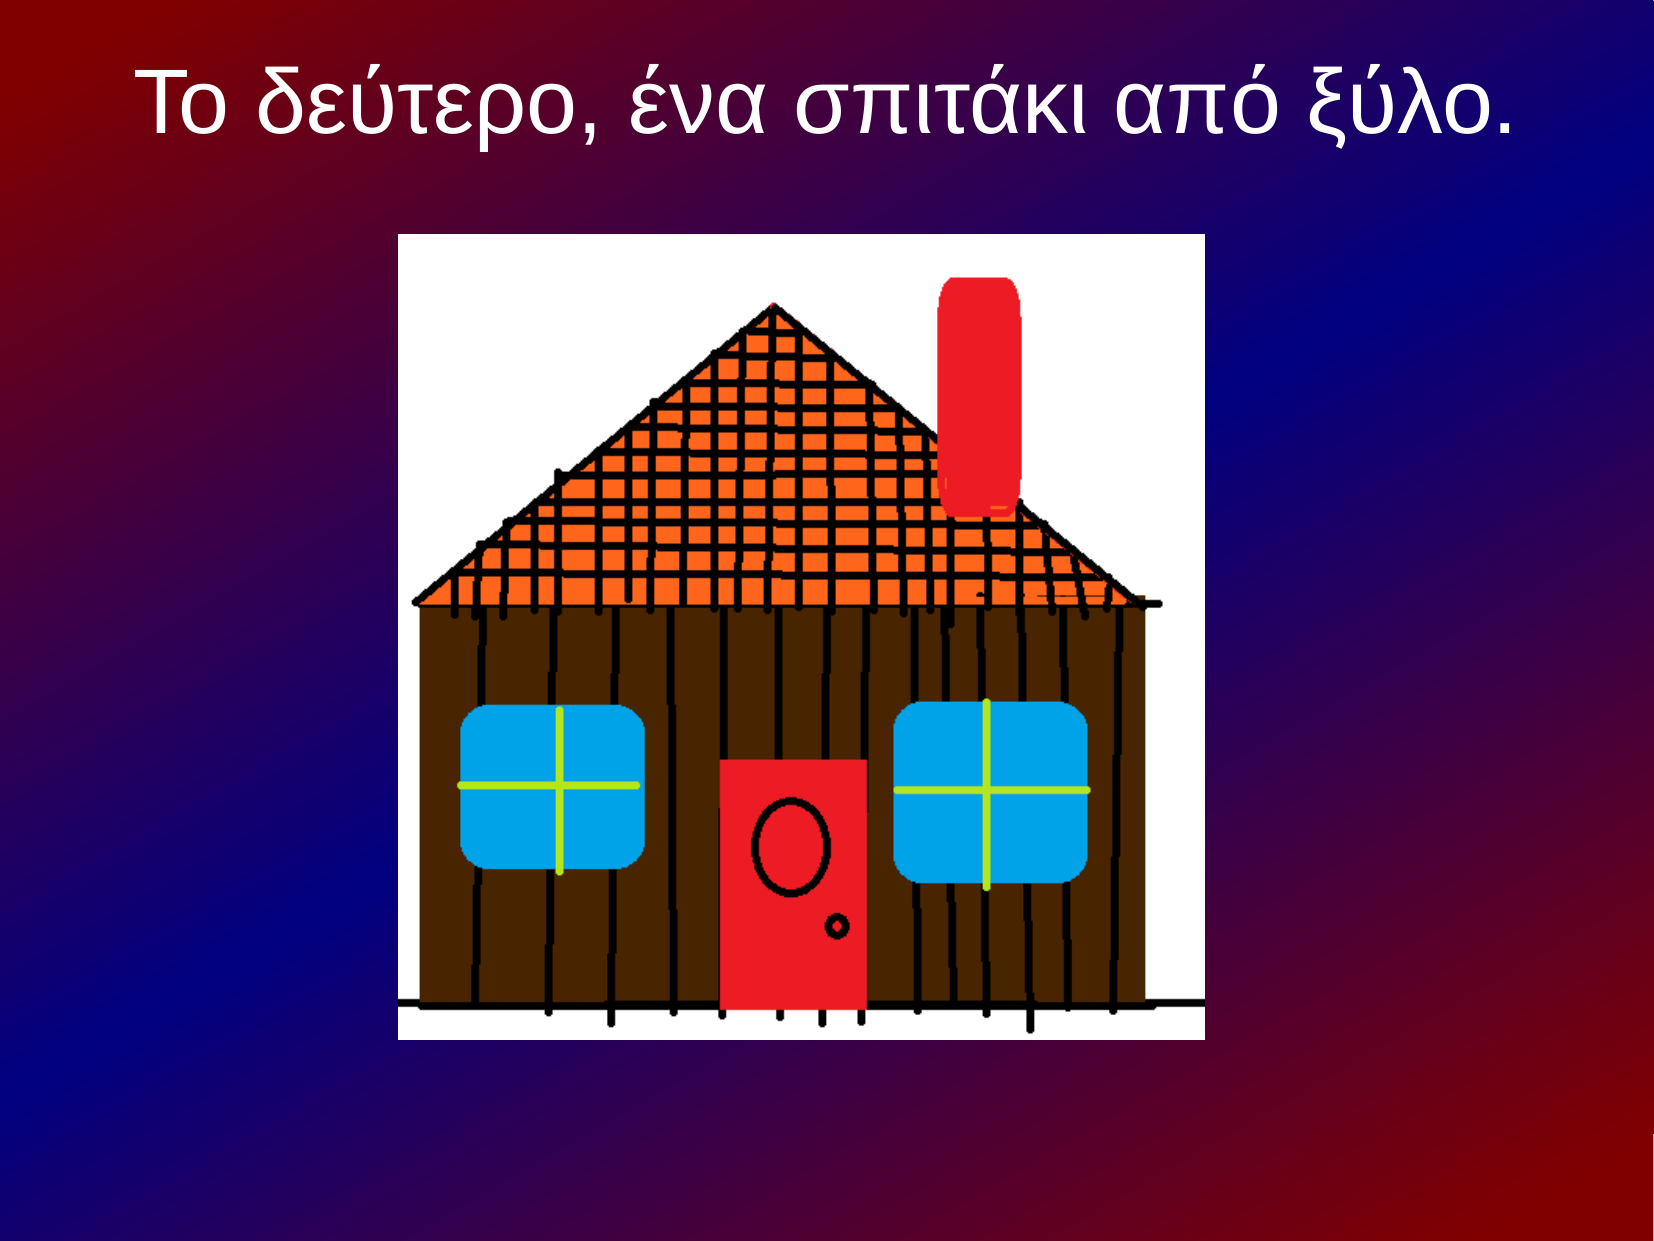

# Το δεύτερο, ένα σπιτάκι από ξύλο.